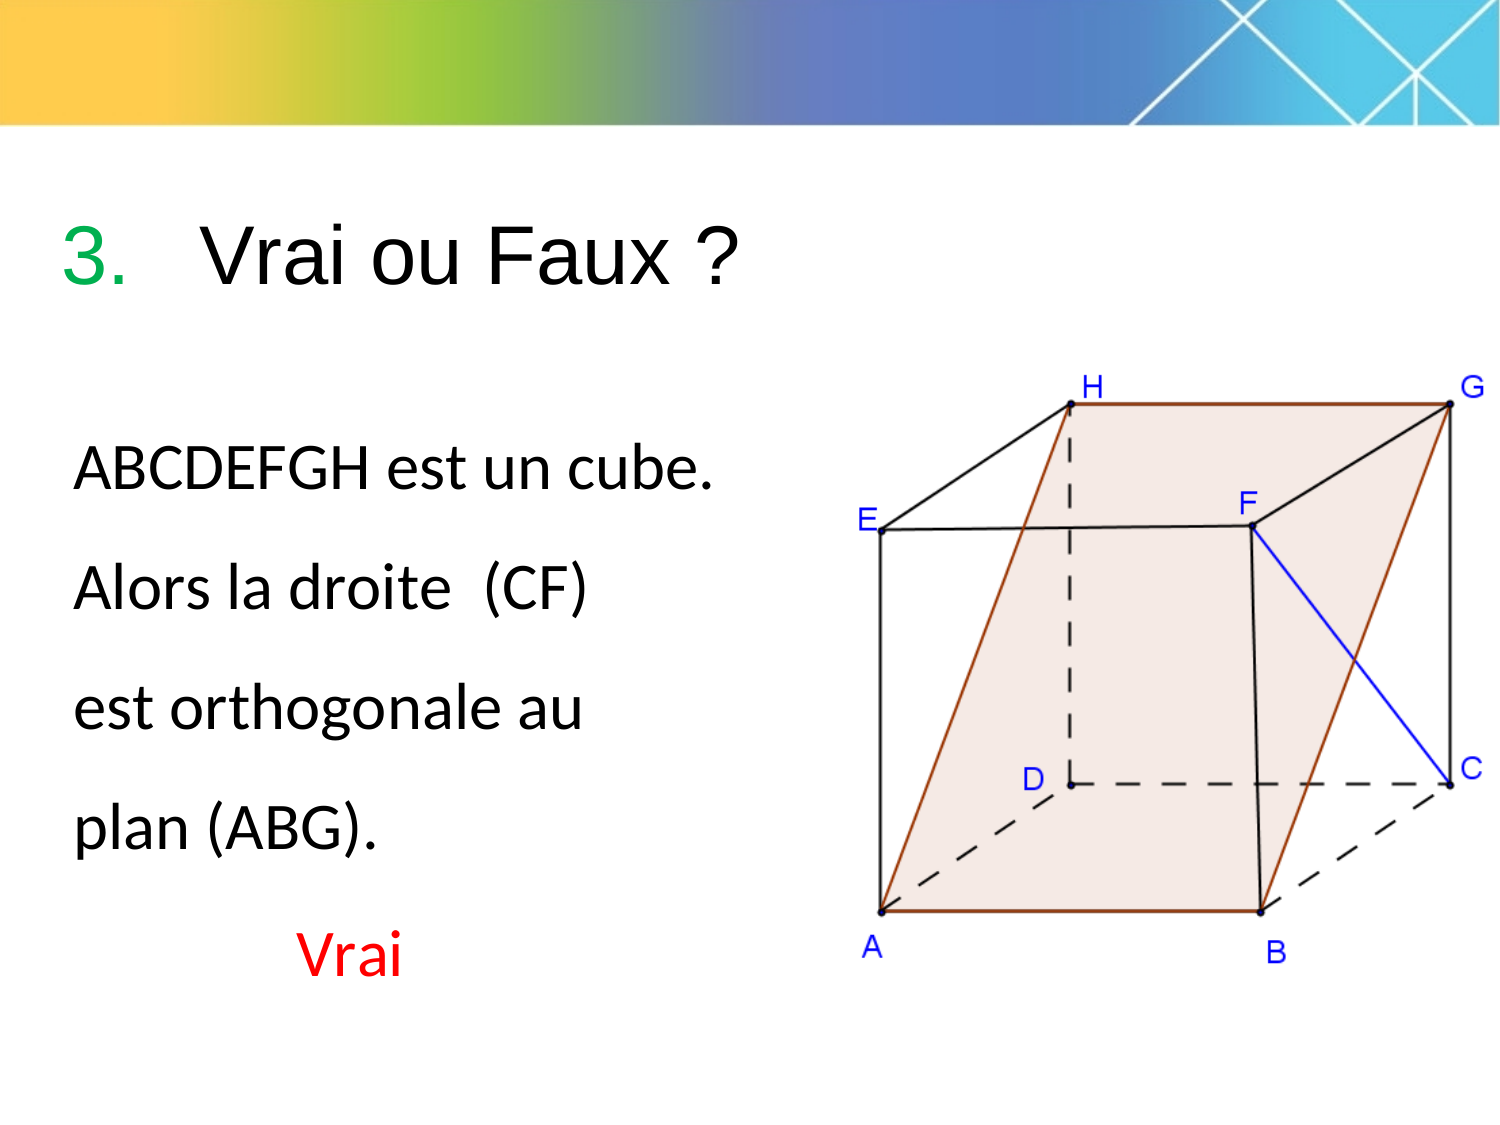

Vrai ou Faux ?
ABCDEFGH est un cube.
Alors la droite (CF)
est orthogonale au
plan (ABG).
Vrai